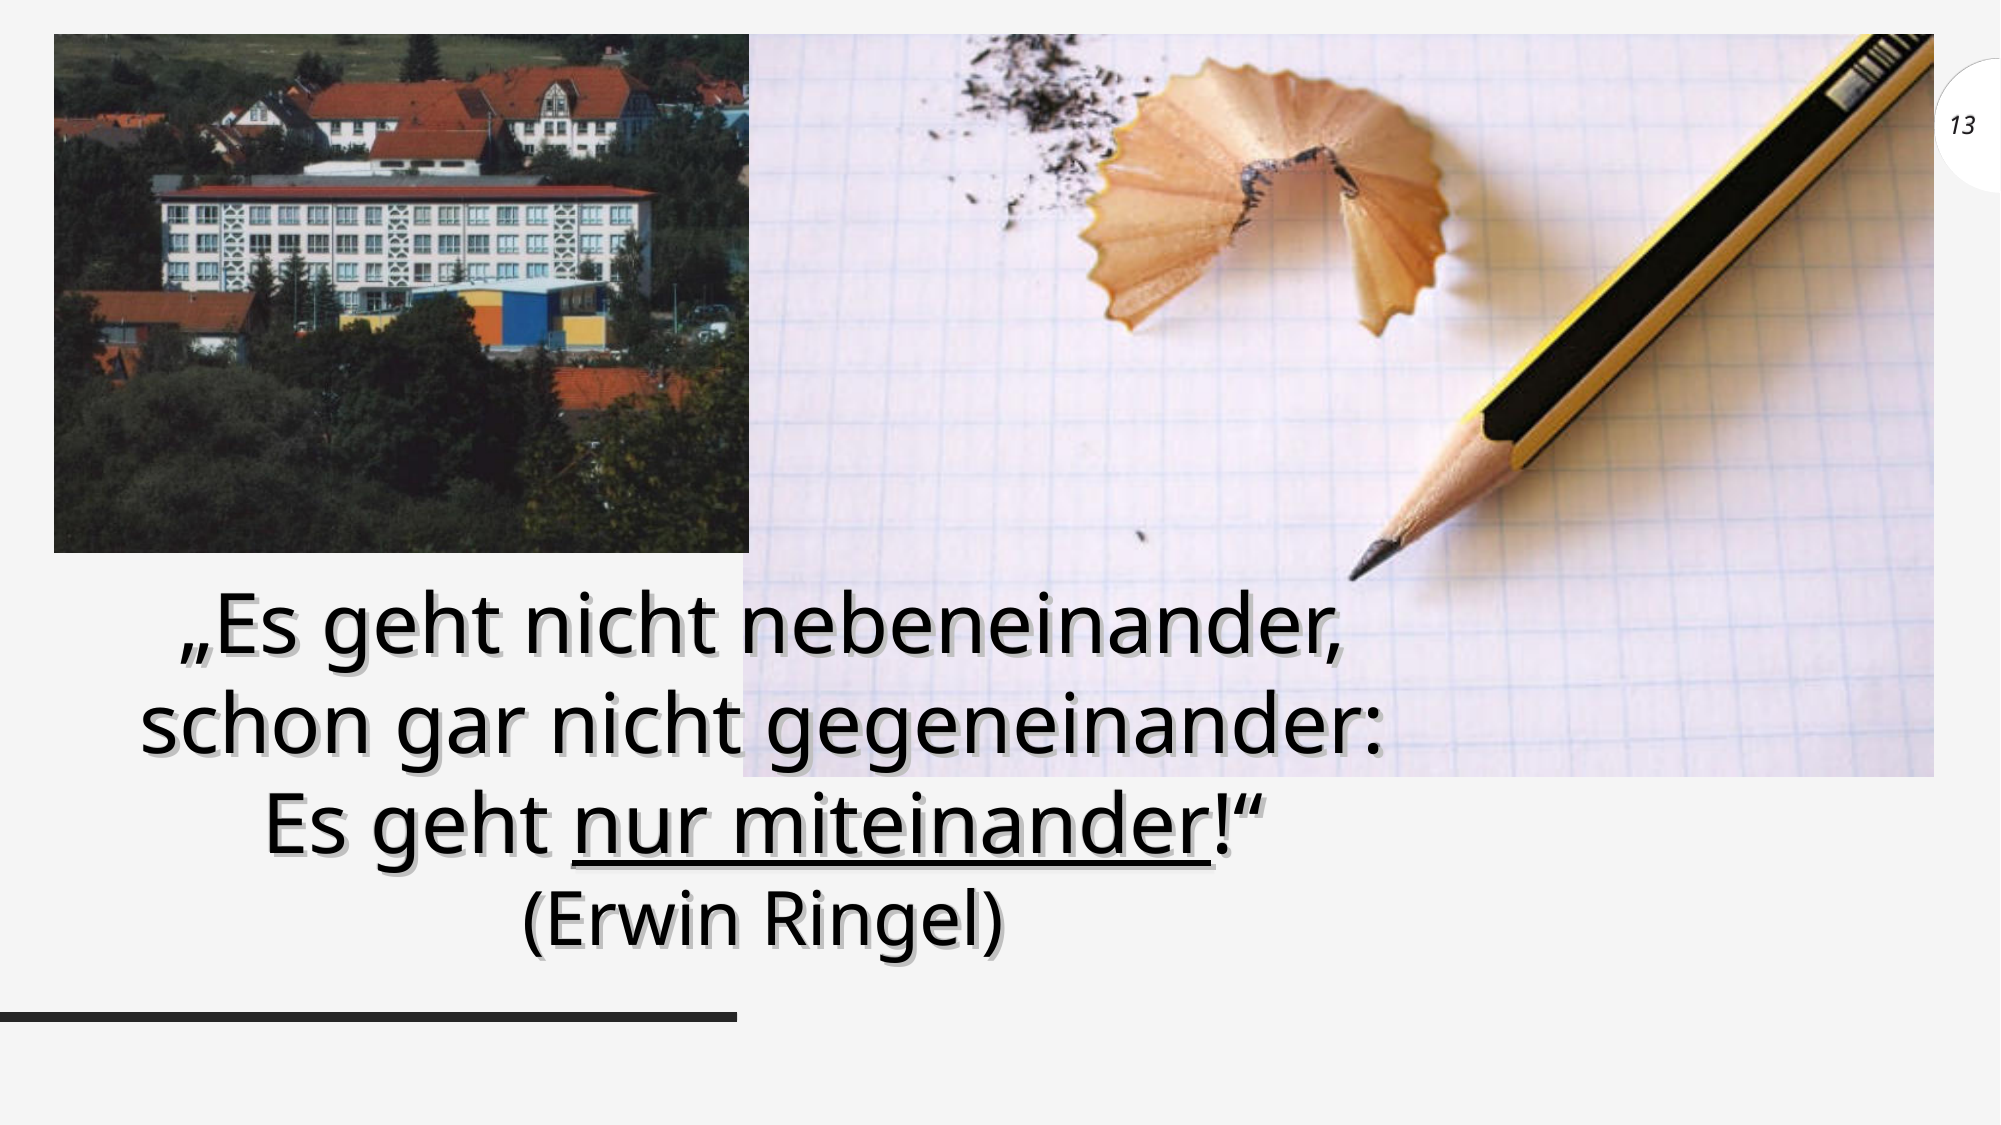

„Es geht nicht nebeneinander,
schon gar nicht gegeneinander:
Es geht nur miteinander!“
(Erwin Ringel)